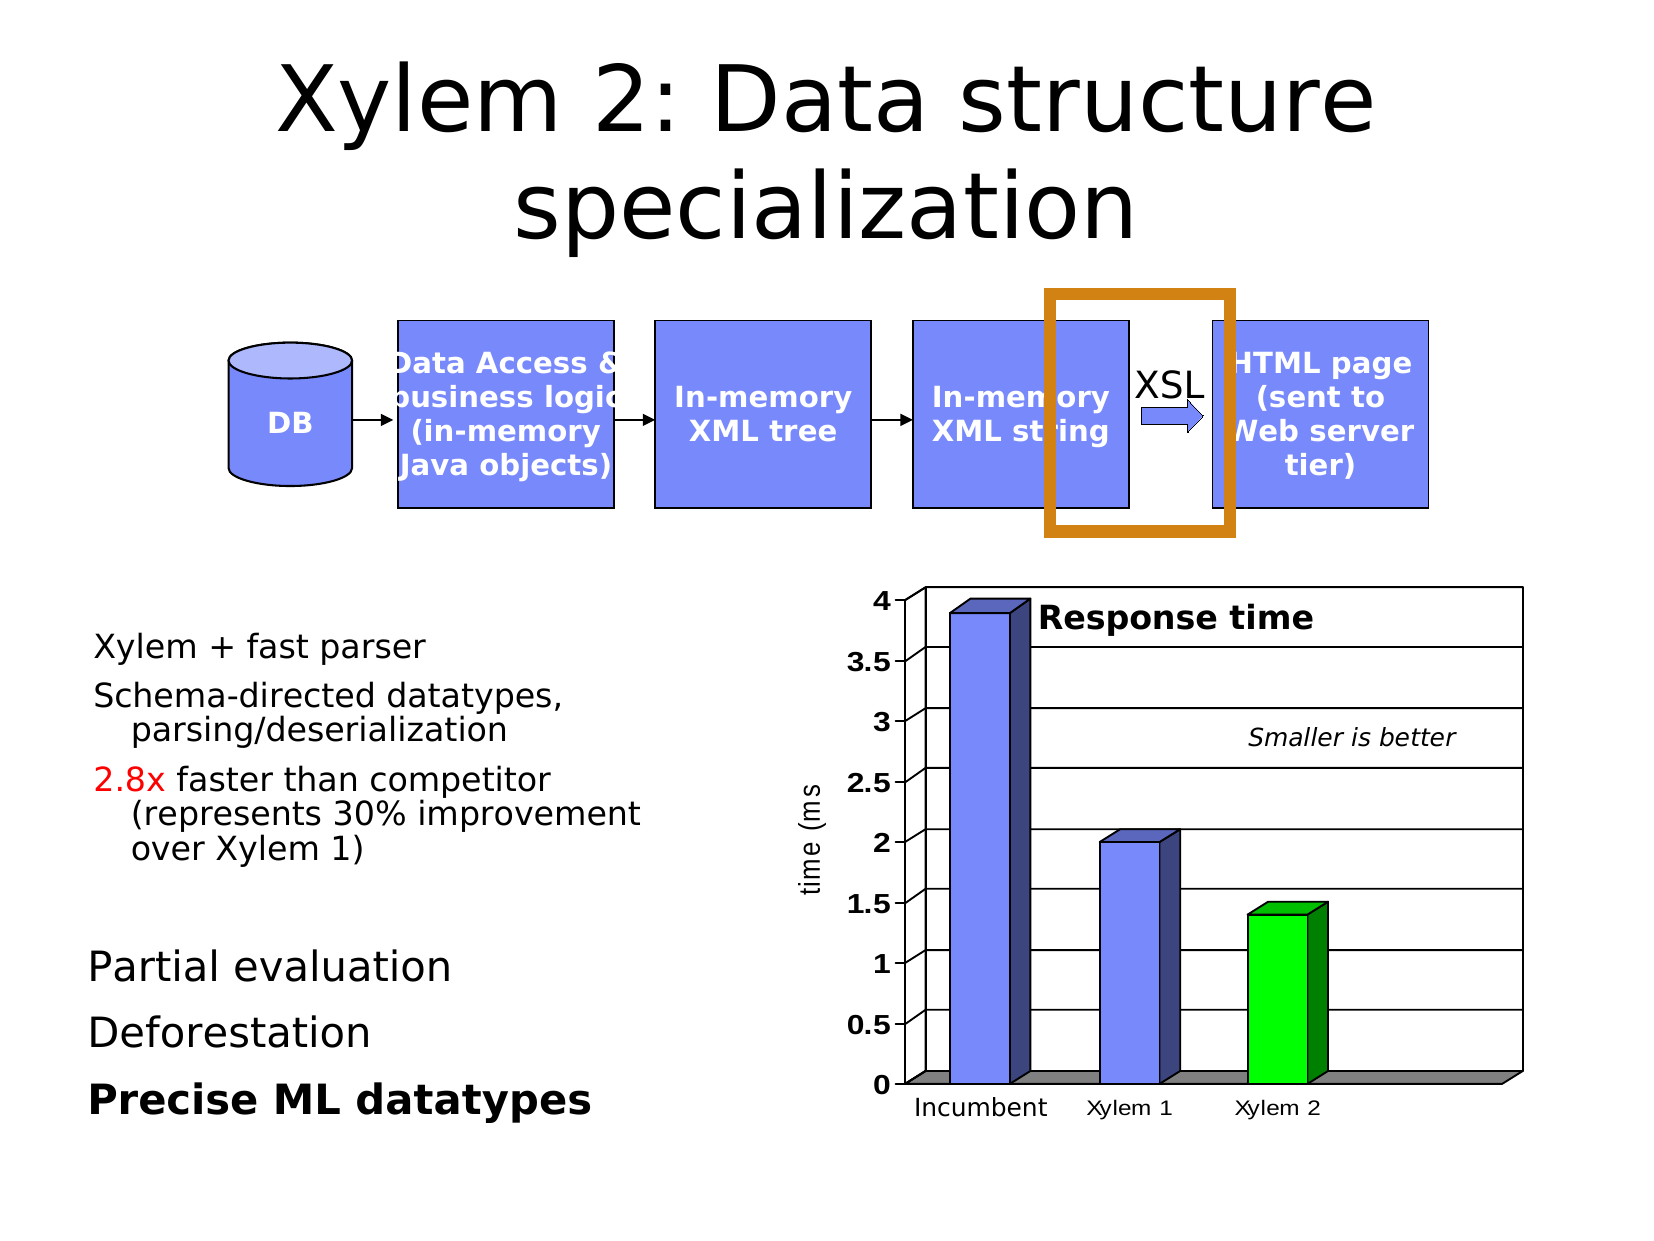

# Xylem 2: Data structure specialization
Data Access &
business logic
(in-memory
Java objects)
In-memory
XML tree
In-memory
XML string
HTML page
(sent to
Web server
tier)
DB
XSL
Response time
Xylem + fast parser
Schema-directed datatypes, parsing/deserialization
2.8x faster than competitor (represents 30% improvement over Xylem 1)
Smaller is better
Partial evaluation
Deforestation
Precise ML datatypes
Incumbent